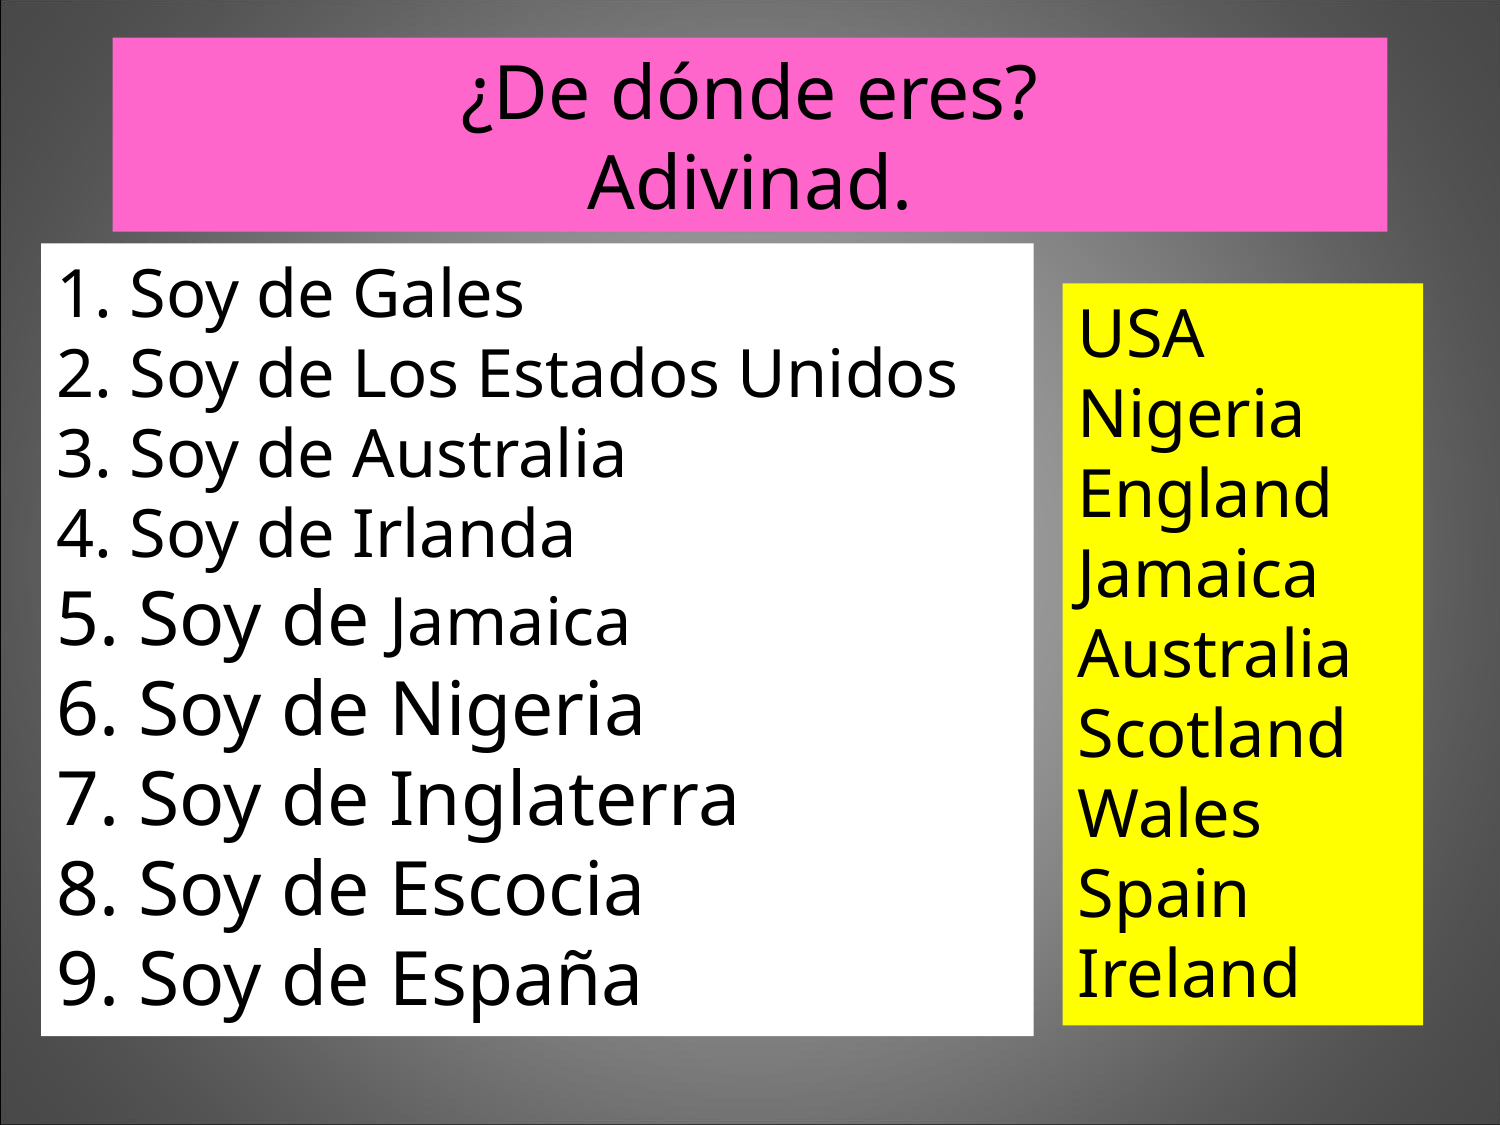

# ¿De dónde eres? Adivinad.
1. Soy de Gales
2. Soy de Los Estados Unidos
3. Soy de Australia
4. Soy de Irlanda
5. Soy de Jamaica
6. Soy de Nigeria
7. Soy de Inglaterra
8. Soy de Escocia
9. Soy de España
USA
Nigeria
England
Jamaica
Australia
Scotland
Wales
Spain
Ireland